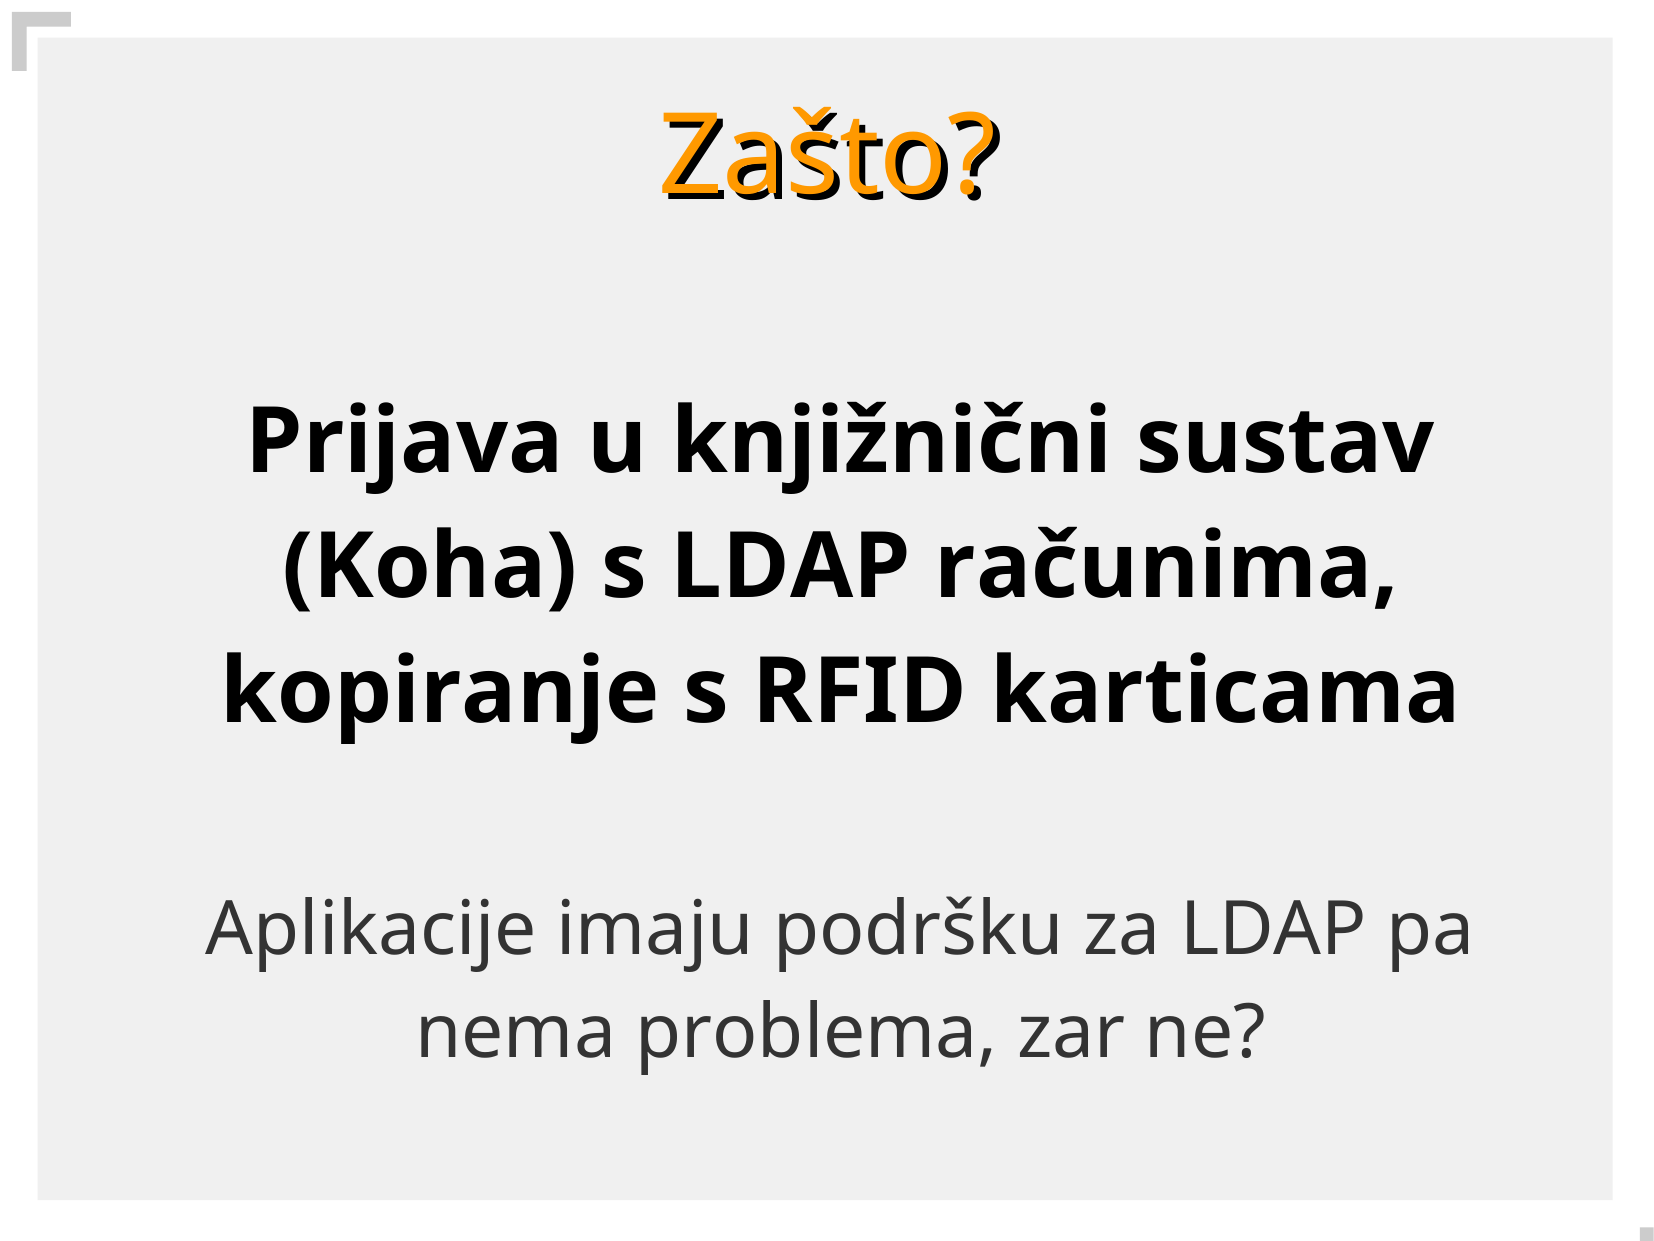

# Zašto?
Prijava u knjižnični sustav (Koha) s LDAP računima, kopiranje s RFID karticama
Aplikacije imaju podršku za LDAP pa nema problema, zar ne?